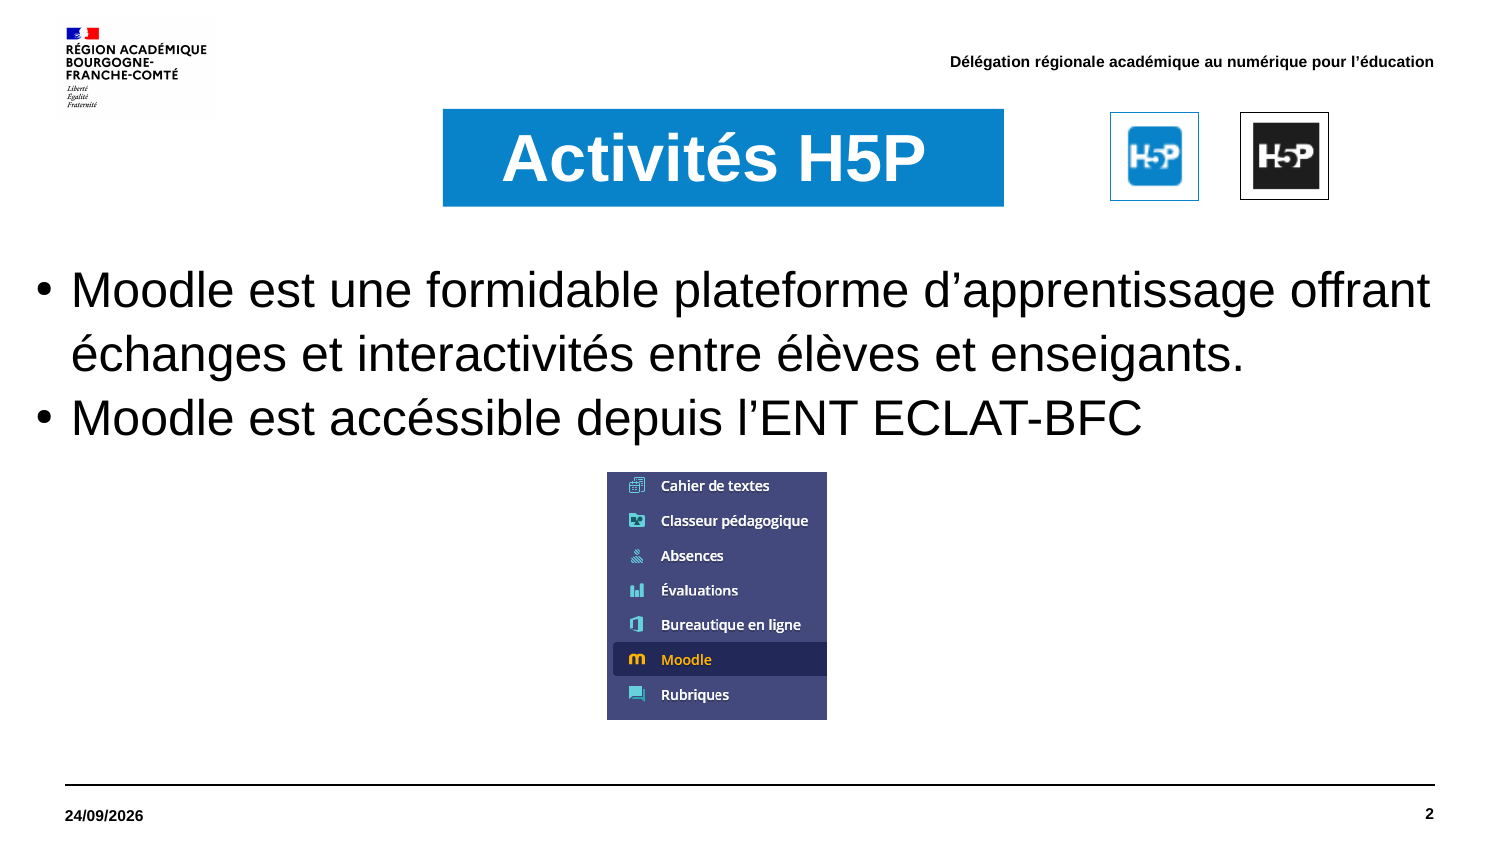

Délégation régionale académique au numérique pour l’éducation
Activités H5P
Moodle est une formidable plateforme d’apprentissage offrant échanges et interactivités entre élèves et enseigants.
Moodle est accéssible depuis l’ENT ECLAT-BFC